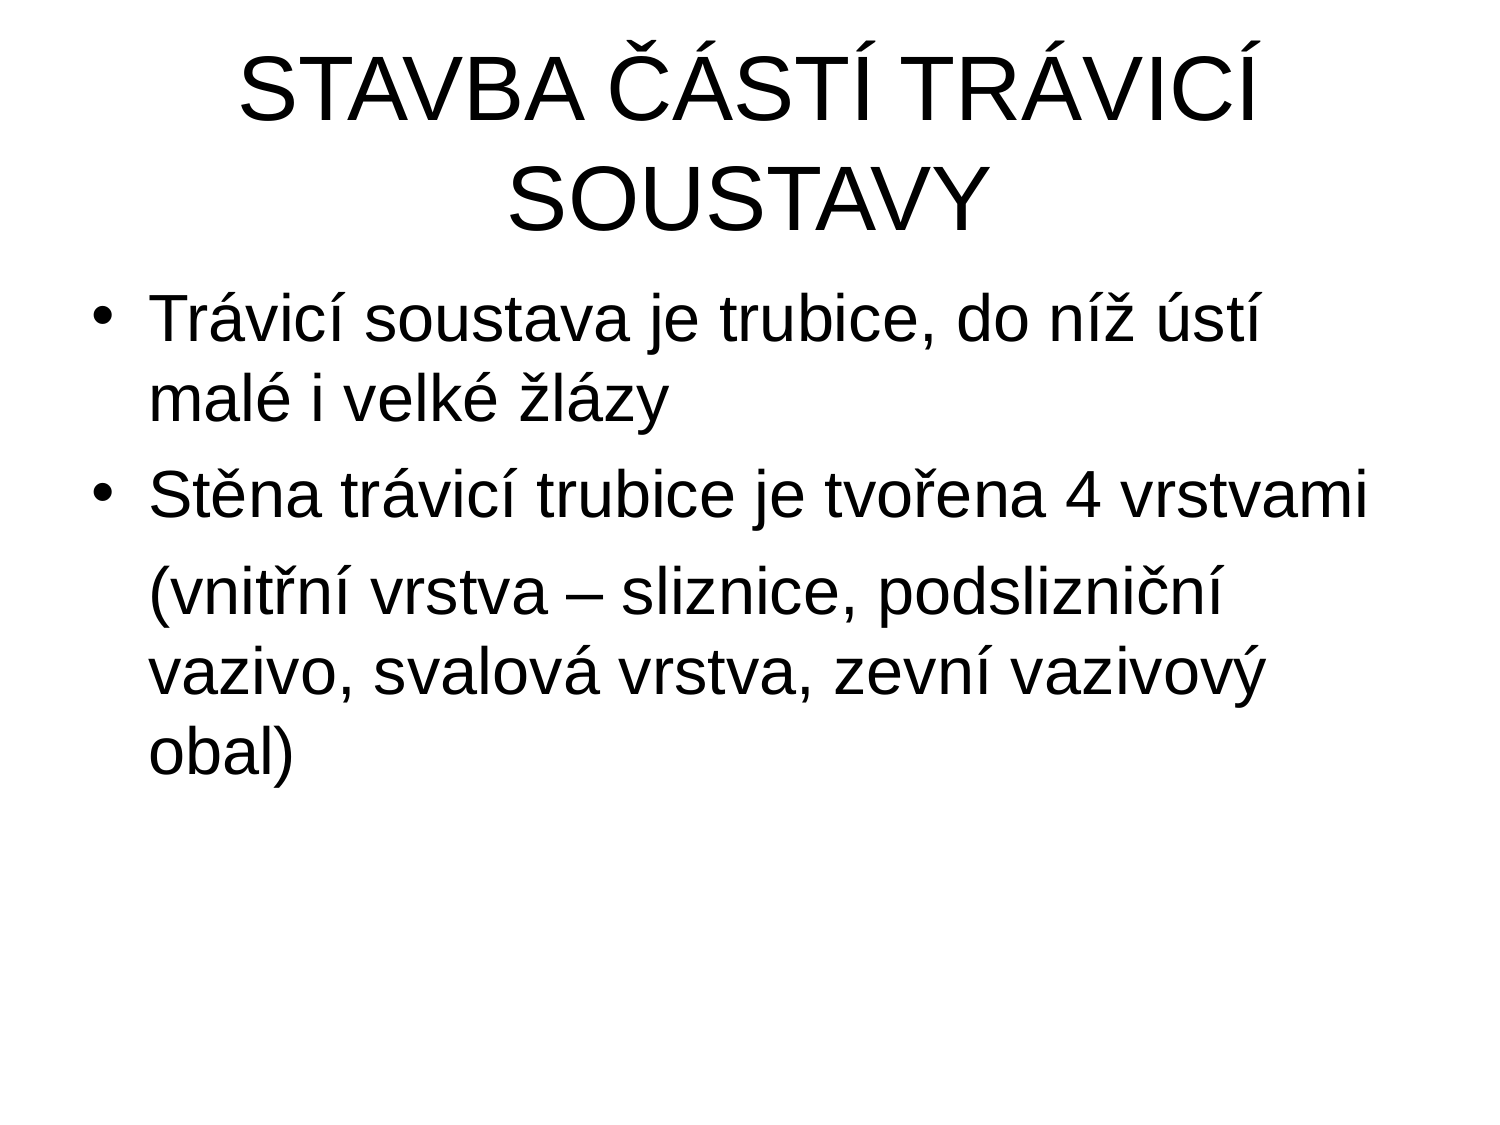

# STAVBA ČÁSTÍ TRÁVICÍ SOUSTAVY
Trávicí soustava je trubice, do níž ústí malé i velké žlázy
Stěna trávicí trubice je tvořena 4 vrstvami
	(vnitřní vrstva – sliznice, podslizniční vazivo, svalová vrstva, zevní vazivový obal)